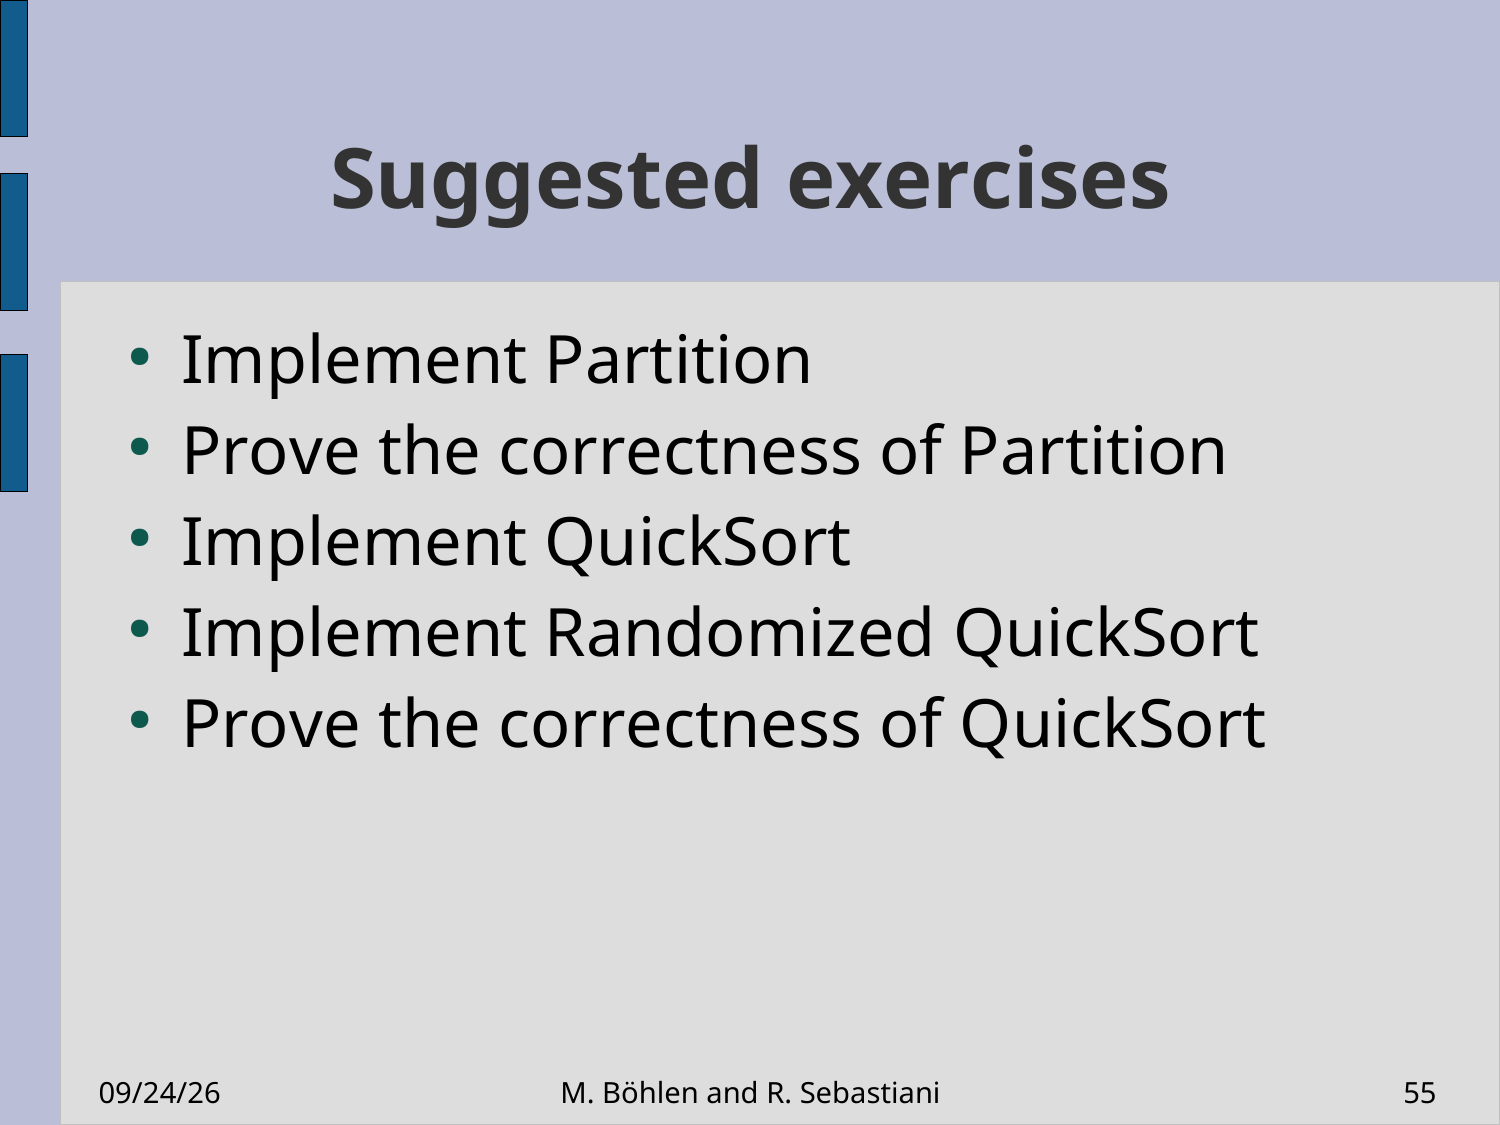

# Suggested exercises
Implement Partition
Prove the correctness of Partition
Implement QuickSort
Implement Randomized QuickSort
Prove the correctness of QuickSort
M. Böhlen and R. Sebastiani
55